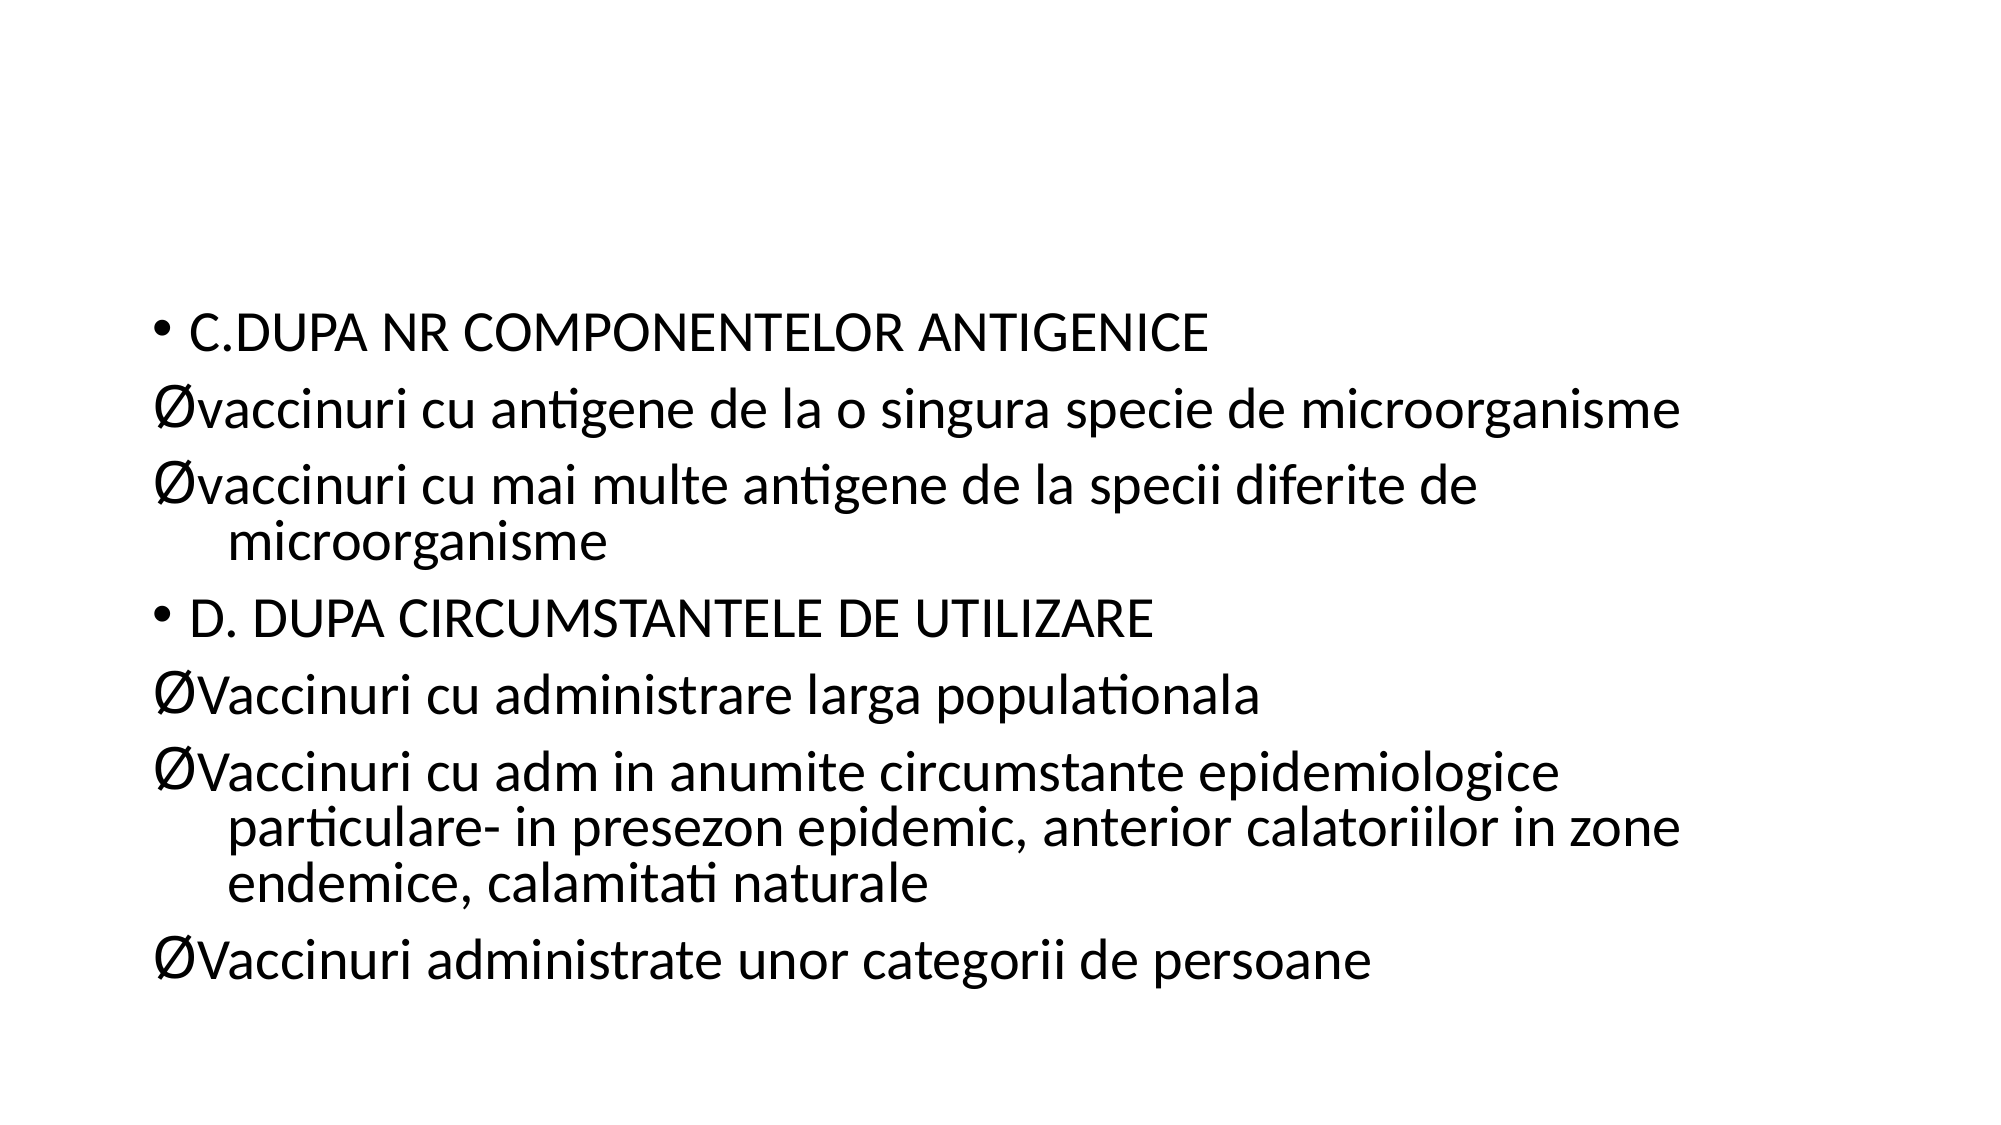

#
C.DUPA NR COMPONENTELOR ANTIGENICE
vaccinuri cu antigene de la o singura specie de microorganisme
vaccinuri cu mai multe antigene de la specii diferite de microorganisme
D. DUPA CIRCUMSTANTELE DE UTILIZARE
Vaccinuri cu administrare larga populationala
Vaccinuri cu adm in anumite circumstante epidemiologice particulare- in presezon epidemic, anterior calatoriilor in zone endemice, calamitati naturale
Vaccinuri administrate unor categorii de persoane